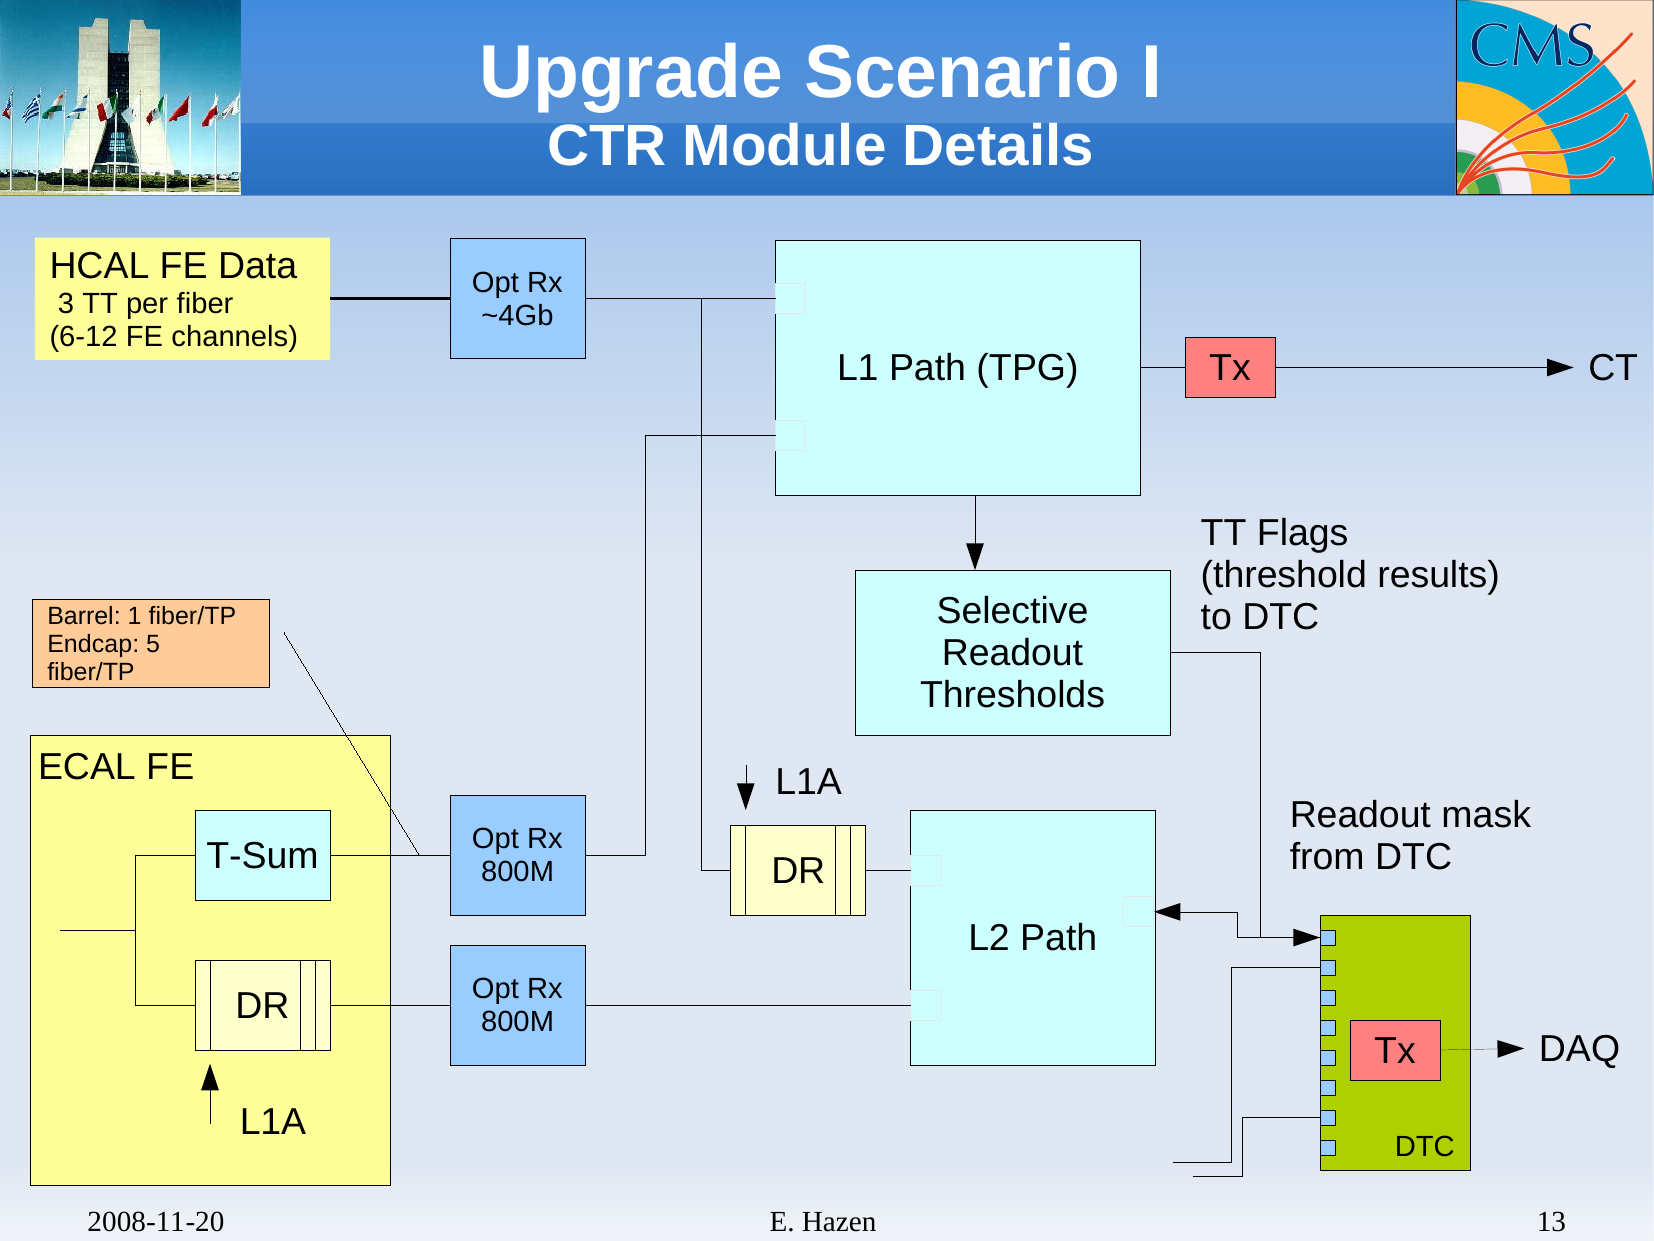

# Upgrade Scenario I CTR Module Details
HCAL FE Data
 3 TT per fiber
(6-12 FE channels)
Opt Rx
~4Gb
L1 Path (TPG)
Tx
CT
TT Flags
(threshold results)
to DTC
Selective
Readout
Thresholds
Barrel: 1 fiber/TP
Endcap: 5 fiber/TP
ECAL FE
L1A
Readout mask
from DTC
Opt Rx
800M
T-Sum
L2 Path
DR
Opt Rx
800M
DR
Tx
DAQ
L1A
DTC
2008-11-20
E. Hazen
13